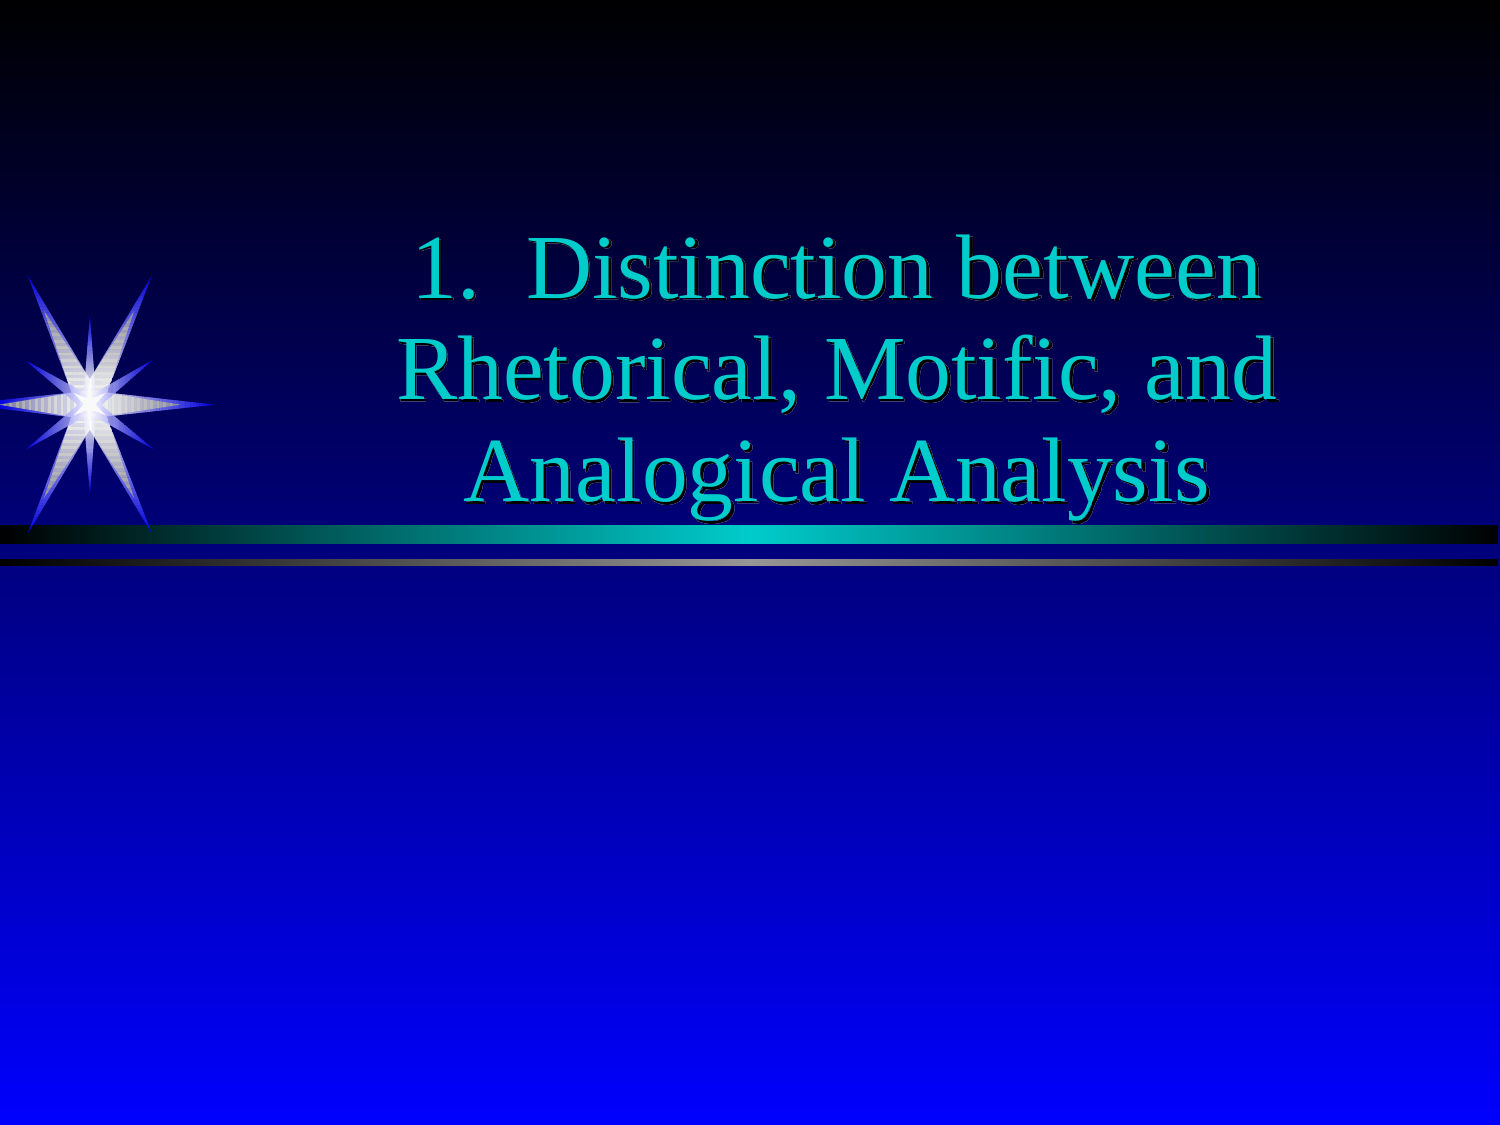

# 1. Distinction between Rhetorical, Motific, and Analogical Analysis